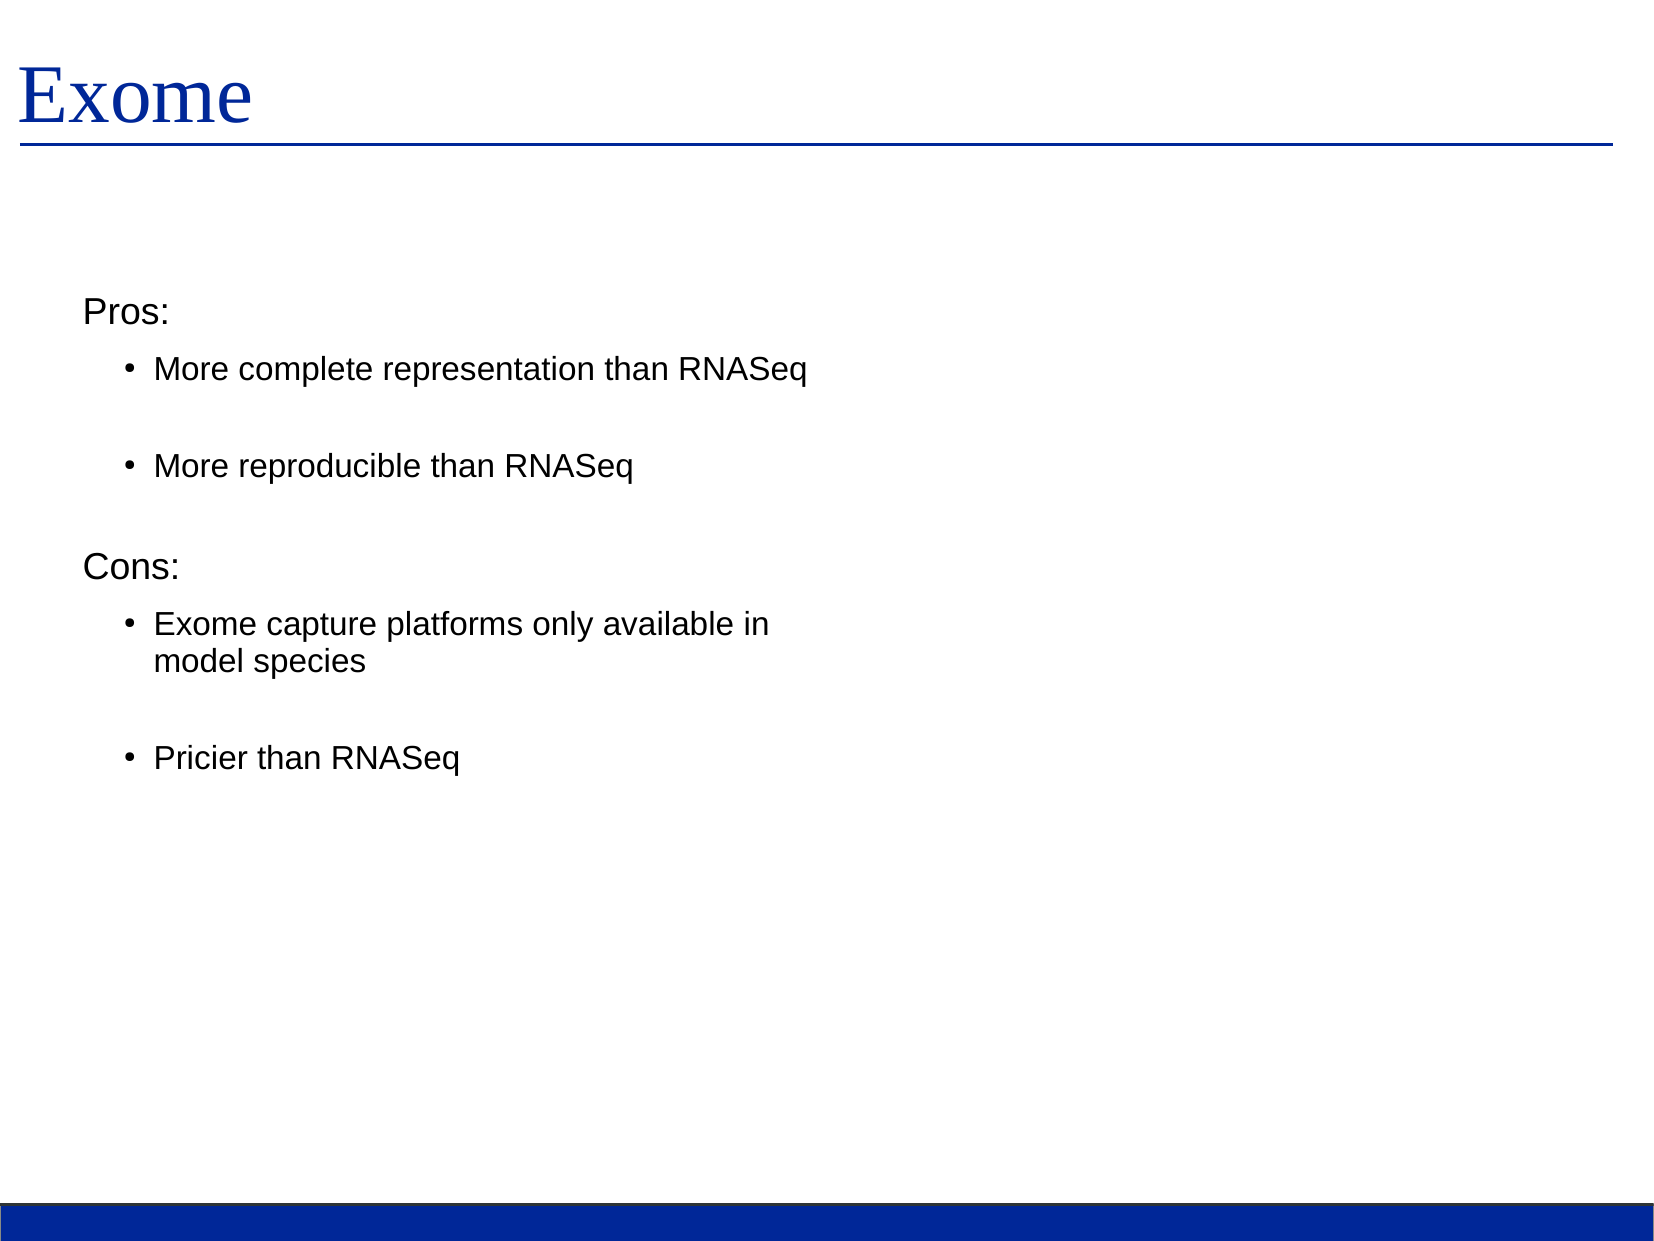

# Exome
Pros:
More complete representation than RNASeq
More reproducible than RNASeq
Cons:
Exome capture platforms only available in model species
Pricier than RNASeq